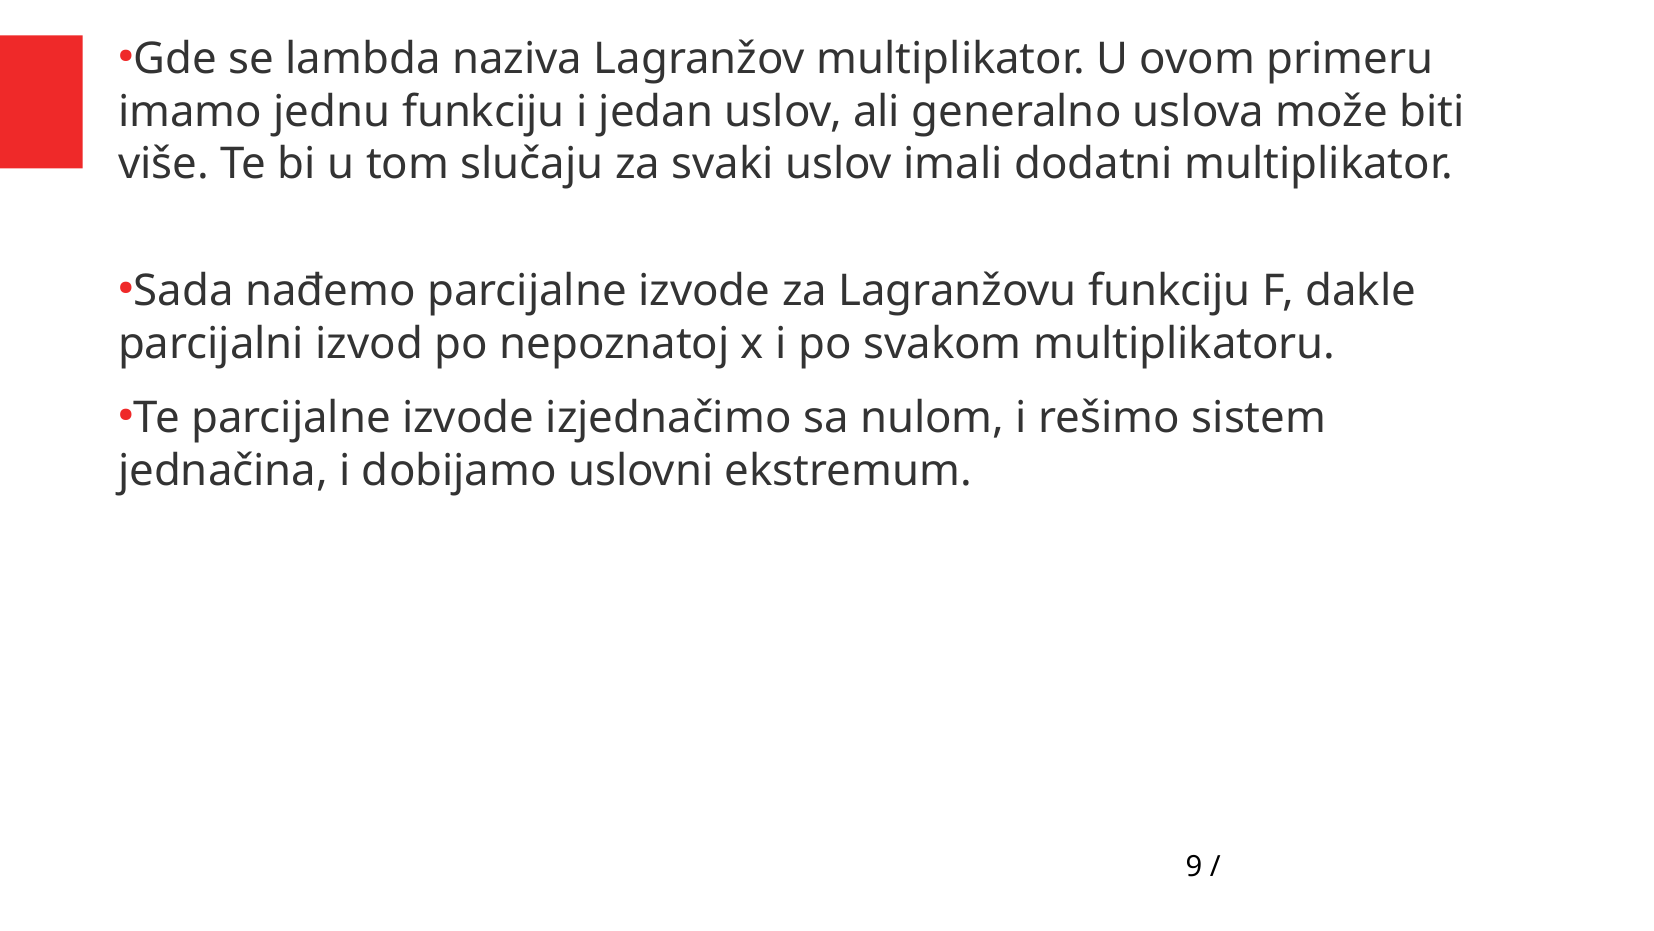

# Gde se lambda naziva Lagranžov multiplikator. U ovom primeru imamo jednu funkciju i jedan uslov, ali generalno uslova može biti više. Te bi u tom slučaju za svaki uslov imali dodatni multiplikator.
Sada nađemo parcijalne izvode za Lagranžovu funkciju F, dakle parcijalni izvod po nepoznatoj x i po svakom multiplikatoru.
Te parcijalne izvode izjednačimo sa nulom, i rešimo sistem jednačina, i dobijamo uslovni ekstremum.